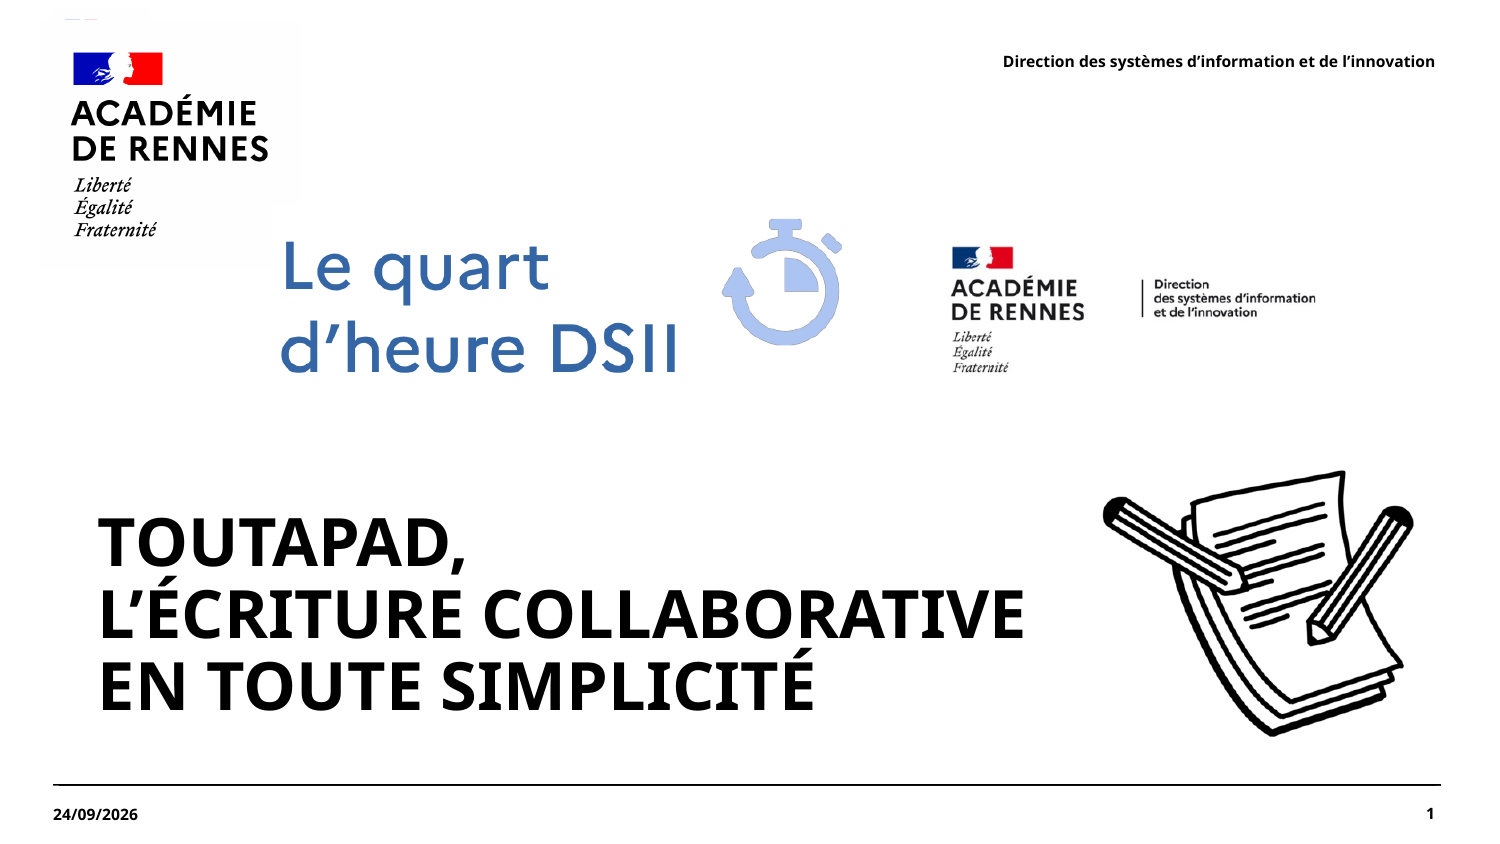

Direction des systèmes d’information et de l’innovation
Toutapad,
l’écriture collaborative
En toute simplicité